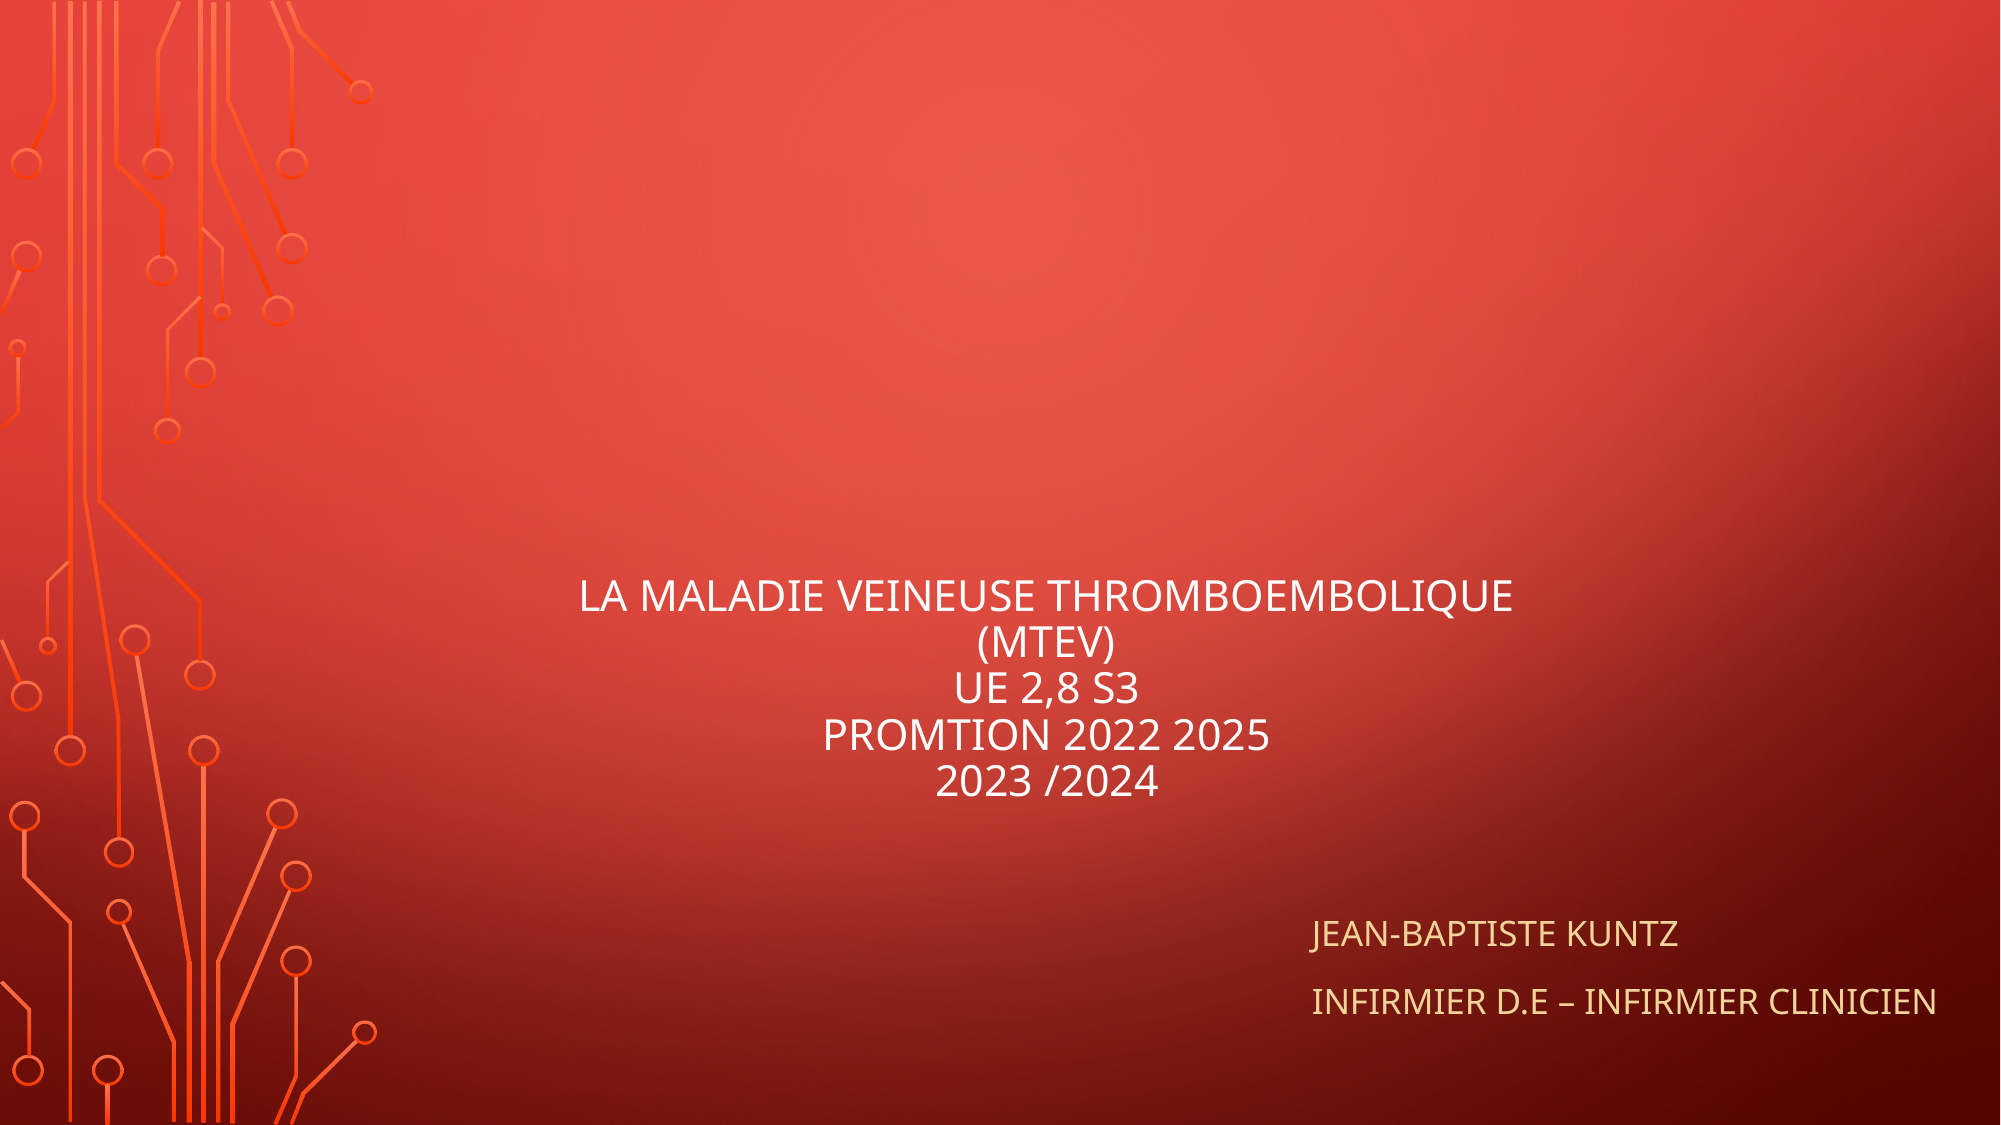

# LA MALADIE Veineuse THROMBOEMBOLIQUE (MTEV) UE 2,8 S3 PROMTION 2022 2025 2023 /2024
Jean-Baptiste KUNTZ
Infirmier d.e – Infirmier clinicien